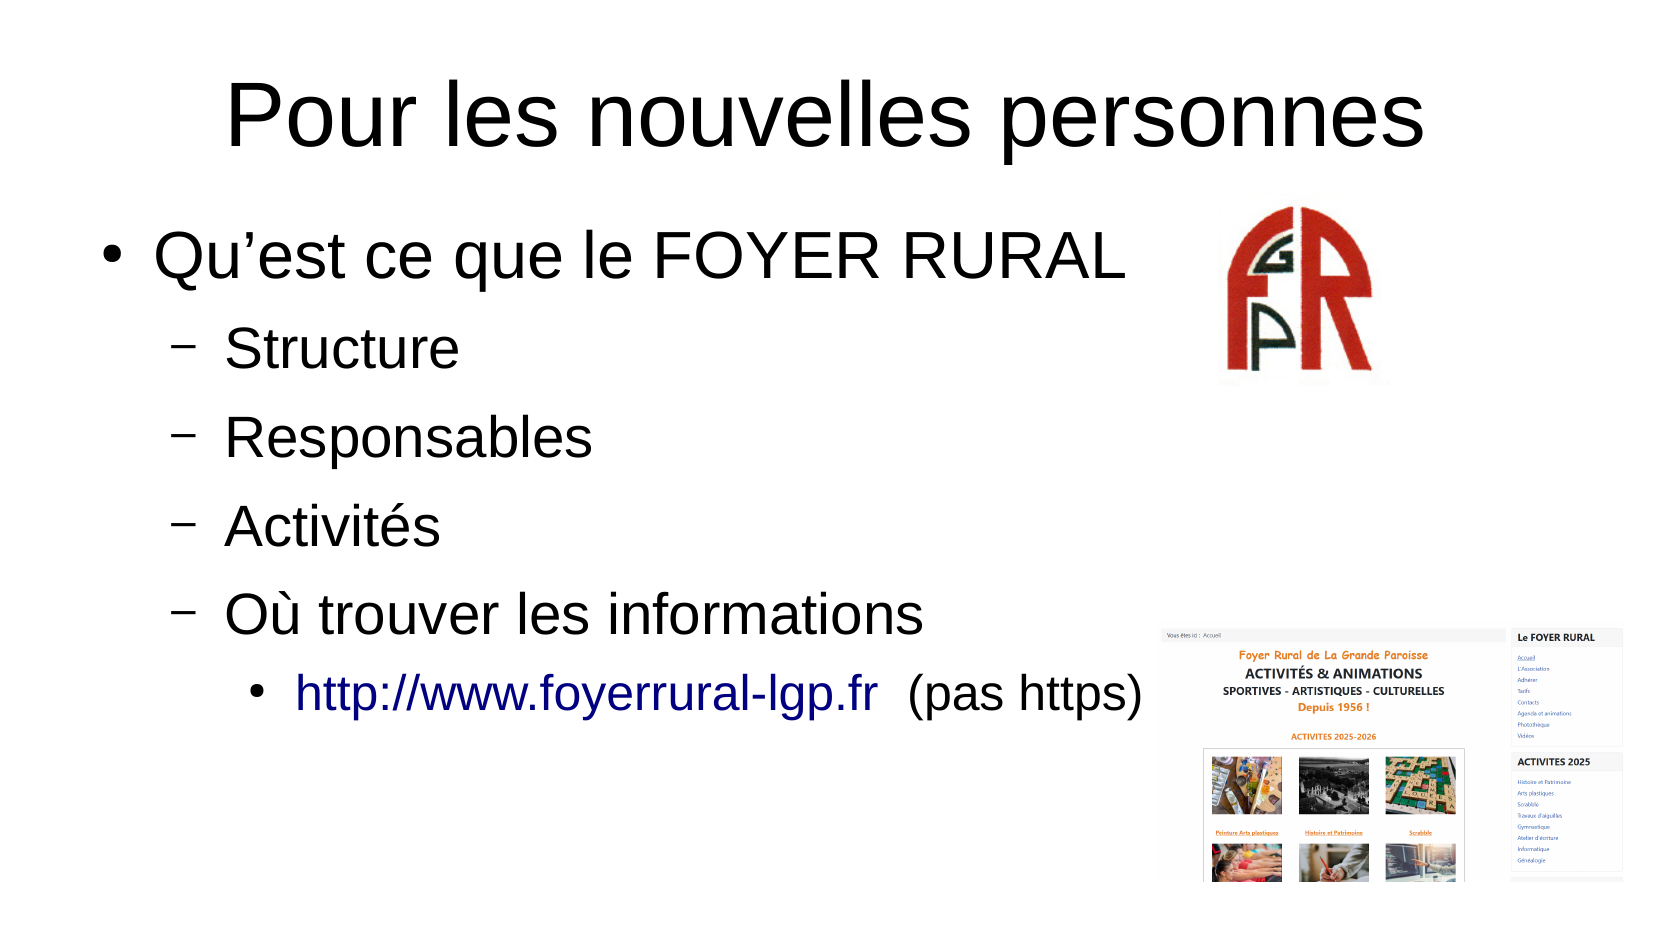

# Pour les nouvelles personnes
Qu’est ce que le FOYER RURAL
Structure
Responsables
Activités
Où trouver les informations
http://www.foyerrural-lgp.fr (pas https)